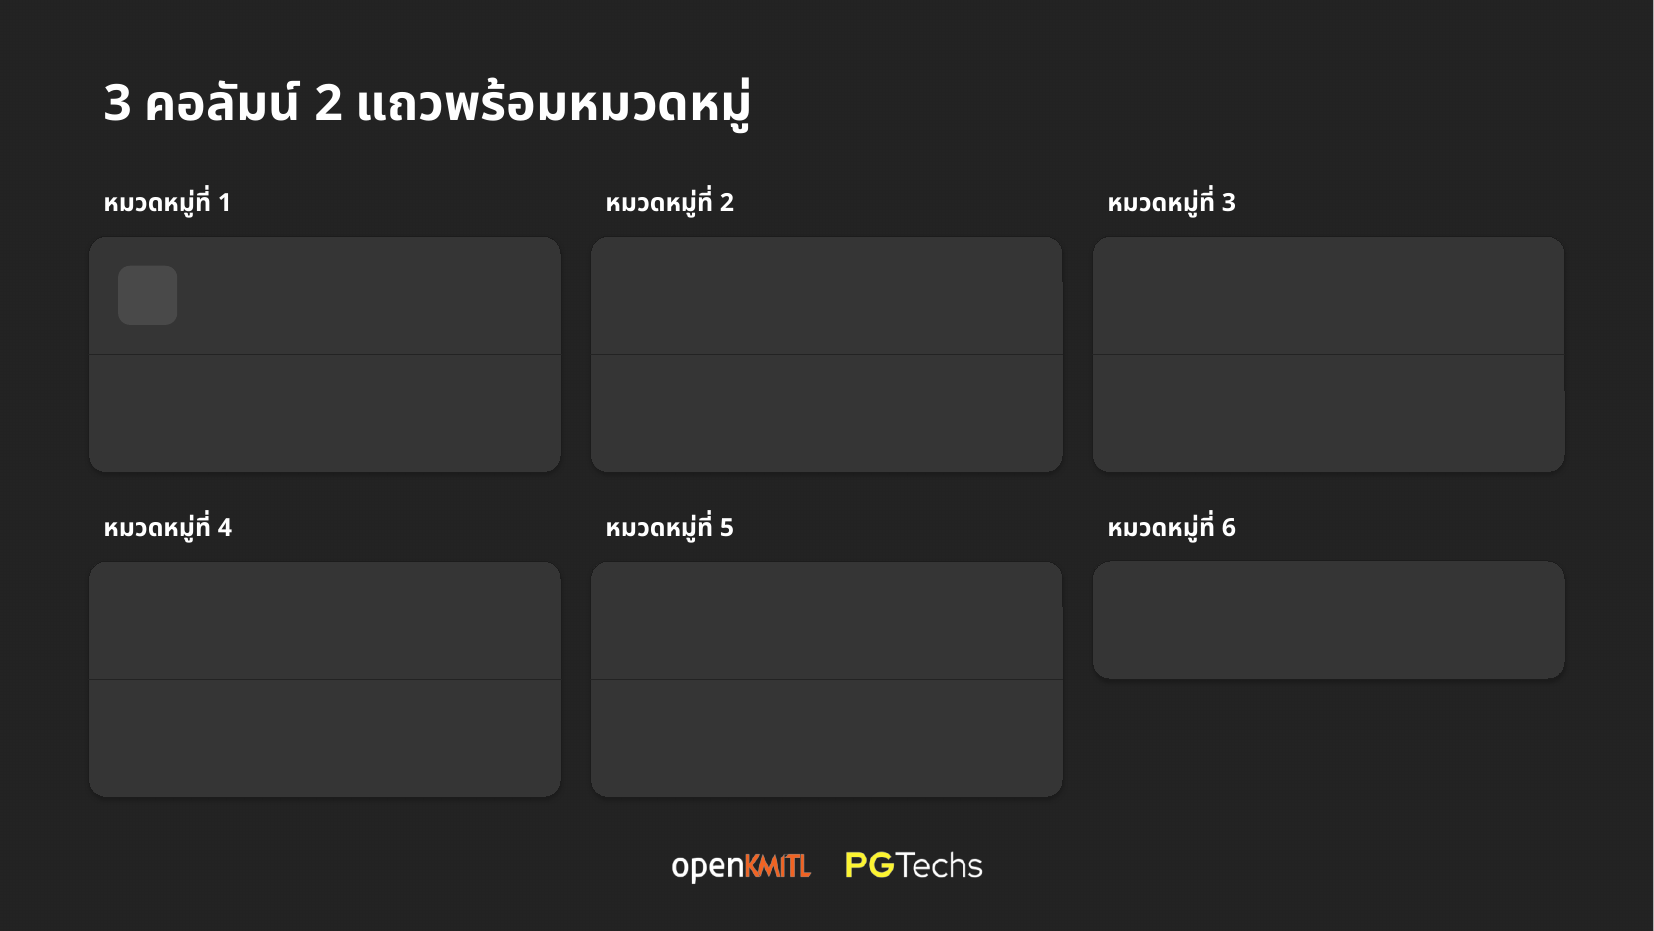

3 คอลัมน์ 2 แถวพร้อมหมวดหมู่
หมวดหมู่ที่ 1
หมวดหมู่ที่ 2
หมวดหมู่ที่ 3
หมวดหมู่ที่ 4
หมวดหมู่ที่ 5
หมวดหมู่ที่ 6